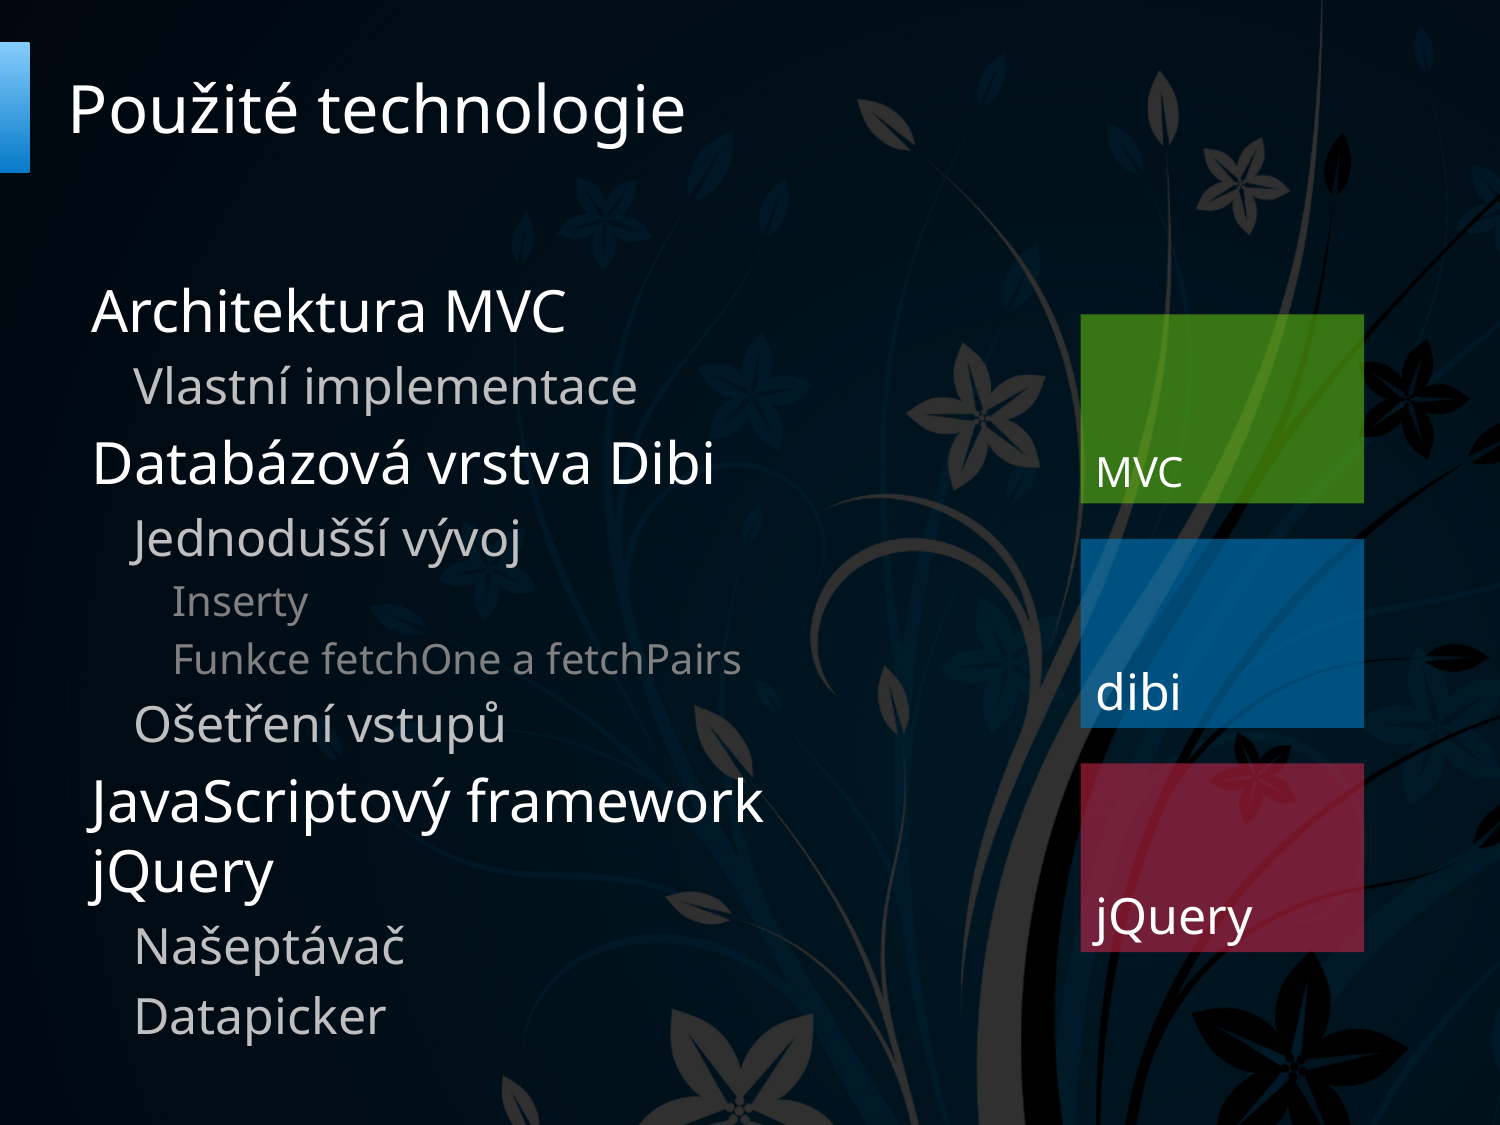

# Použité technologie
Architektura MVC
Vlastní implementace
Databázová vrstva Dibi
Jednodušší vývoj
Inserty
Funkce fetchOne a fetchPairs
Ošetření vstupů
JavaScriptový framework jQuery
Našeptávač
Datapicker
MVC
dibi
jQuery